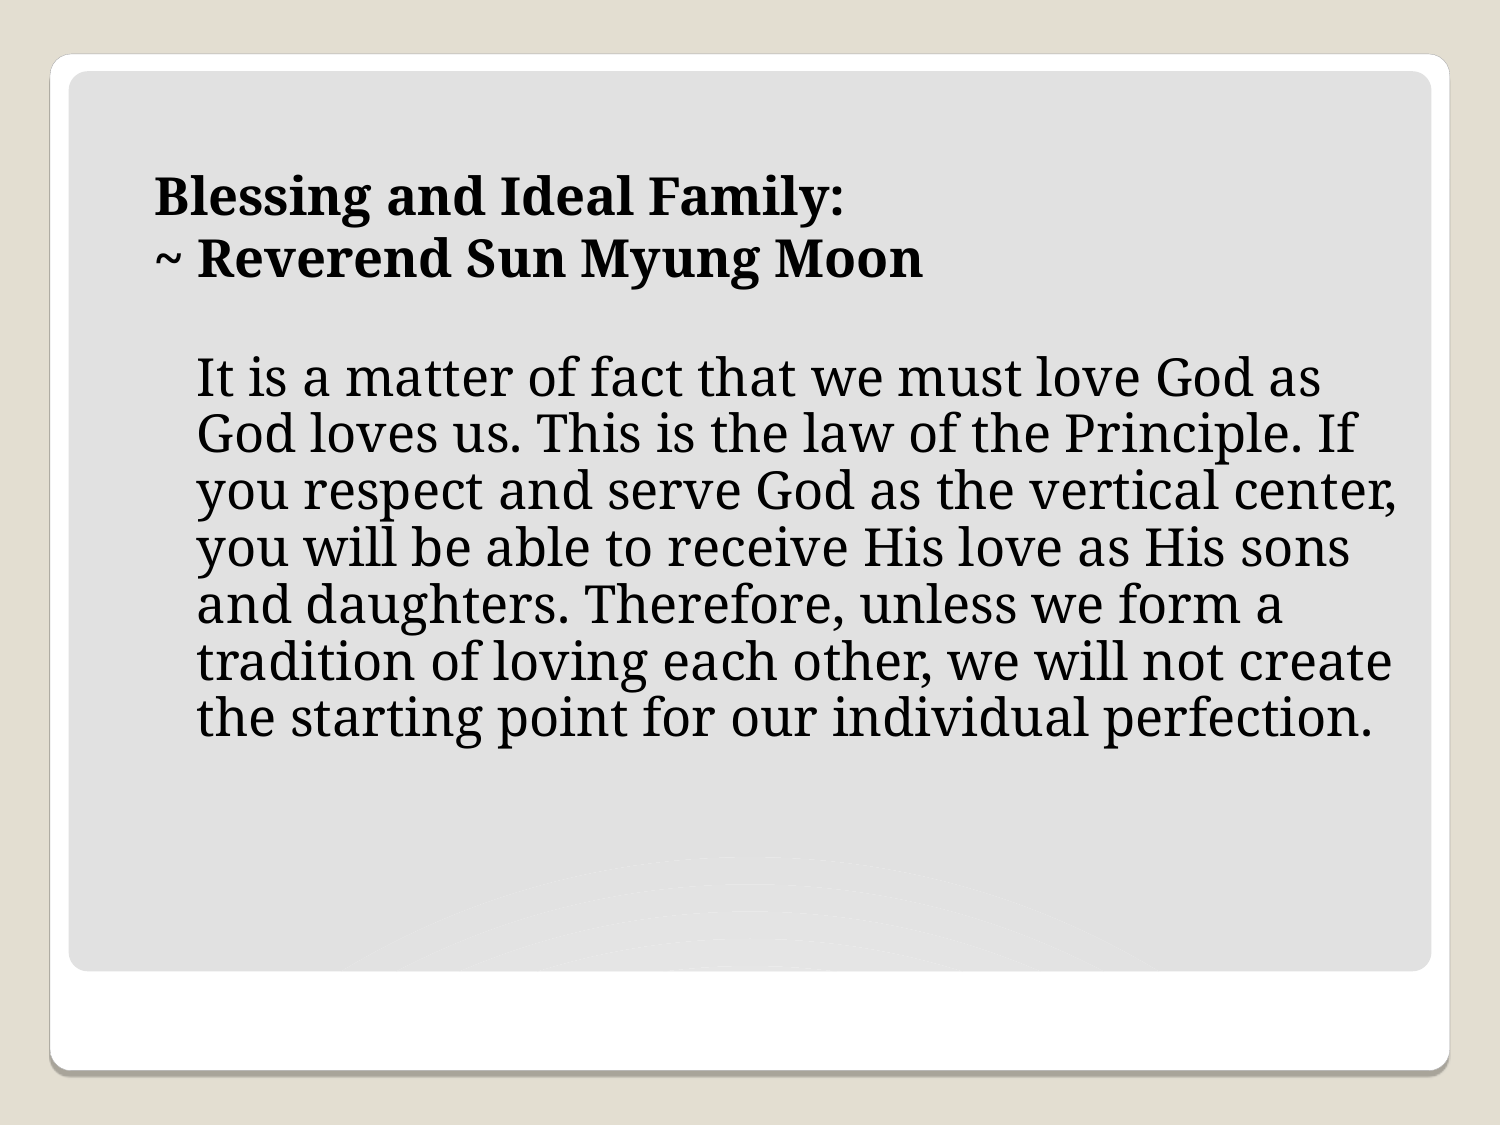

Blessing and Ideal Family:
~ Reverend Sun Myung Moon
It is a matter of fact that we must love God as God loves us. This is the law of the Principle. If you respect and serve God as the vertical center, you will be able to receive His love as His sons and daughters. Therefore, unless we form a tradition of loving each other, we will not create the starting point for our individual perfection.
#